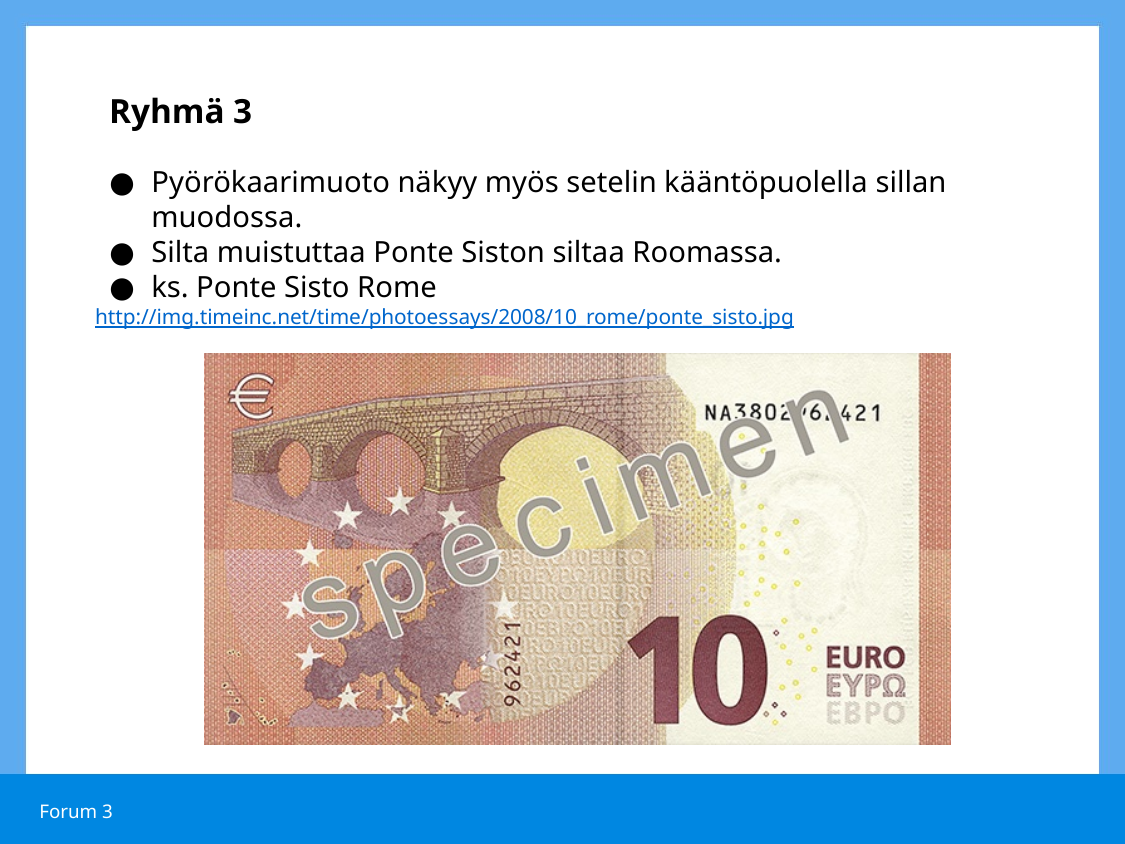

# Ryhmä 3
Pyörökaarimuoto näkyy myös setelin kääntöpuolella sillan muodossa.
Silta muistuttaa Ponte Siston siltaa Roomassa.
ks. Ponte Sisto Rome
http://img.timeinc.net/time/photoessays/2008/10_rome/ponte_sisto.jpg